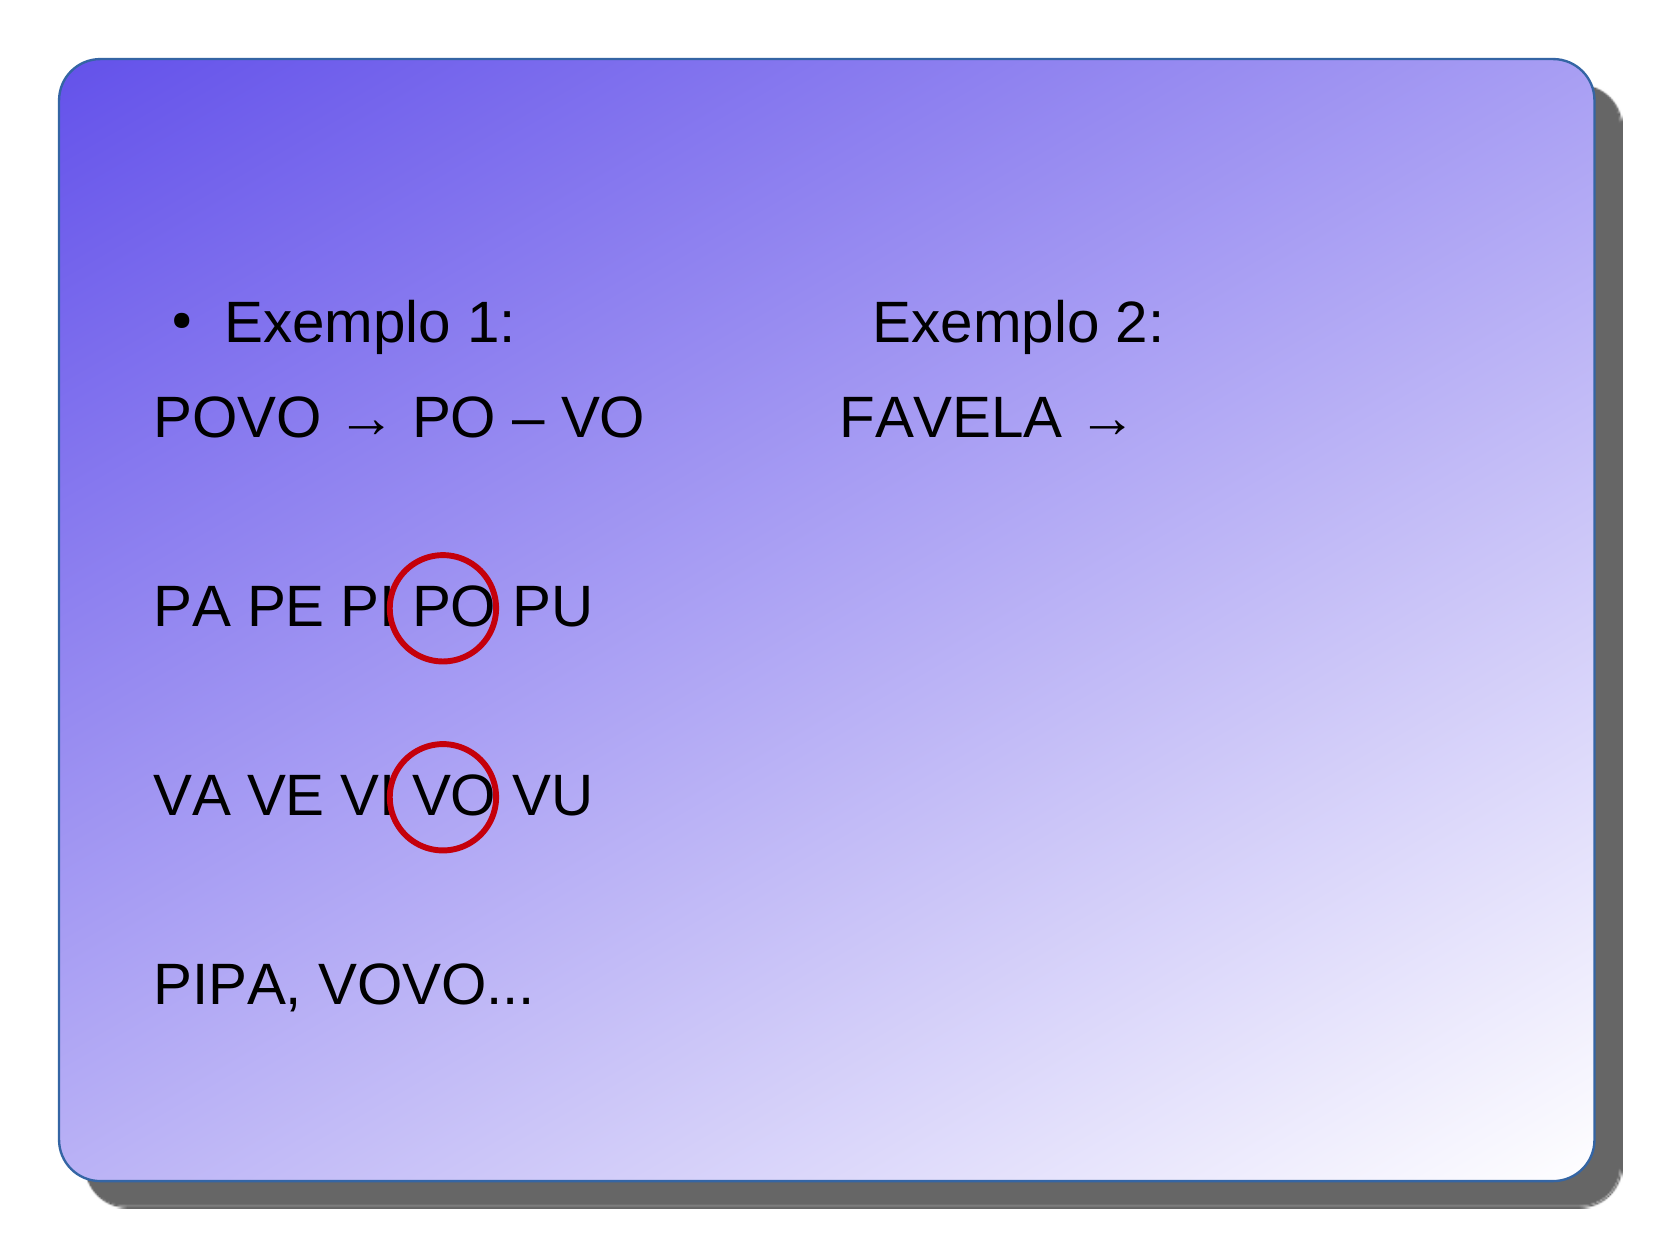

#
Exemplo 1: Exemplo 2:
POVO → PO – VO FAVELA →
PA PE PI PO PU
VA VE VI VO VU
PIPA, VOVO...